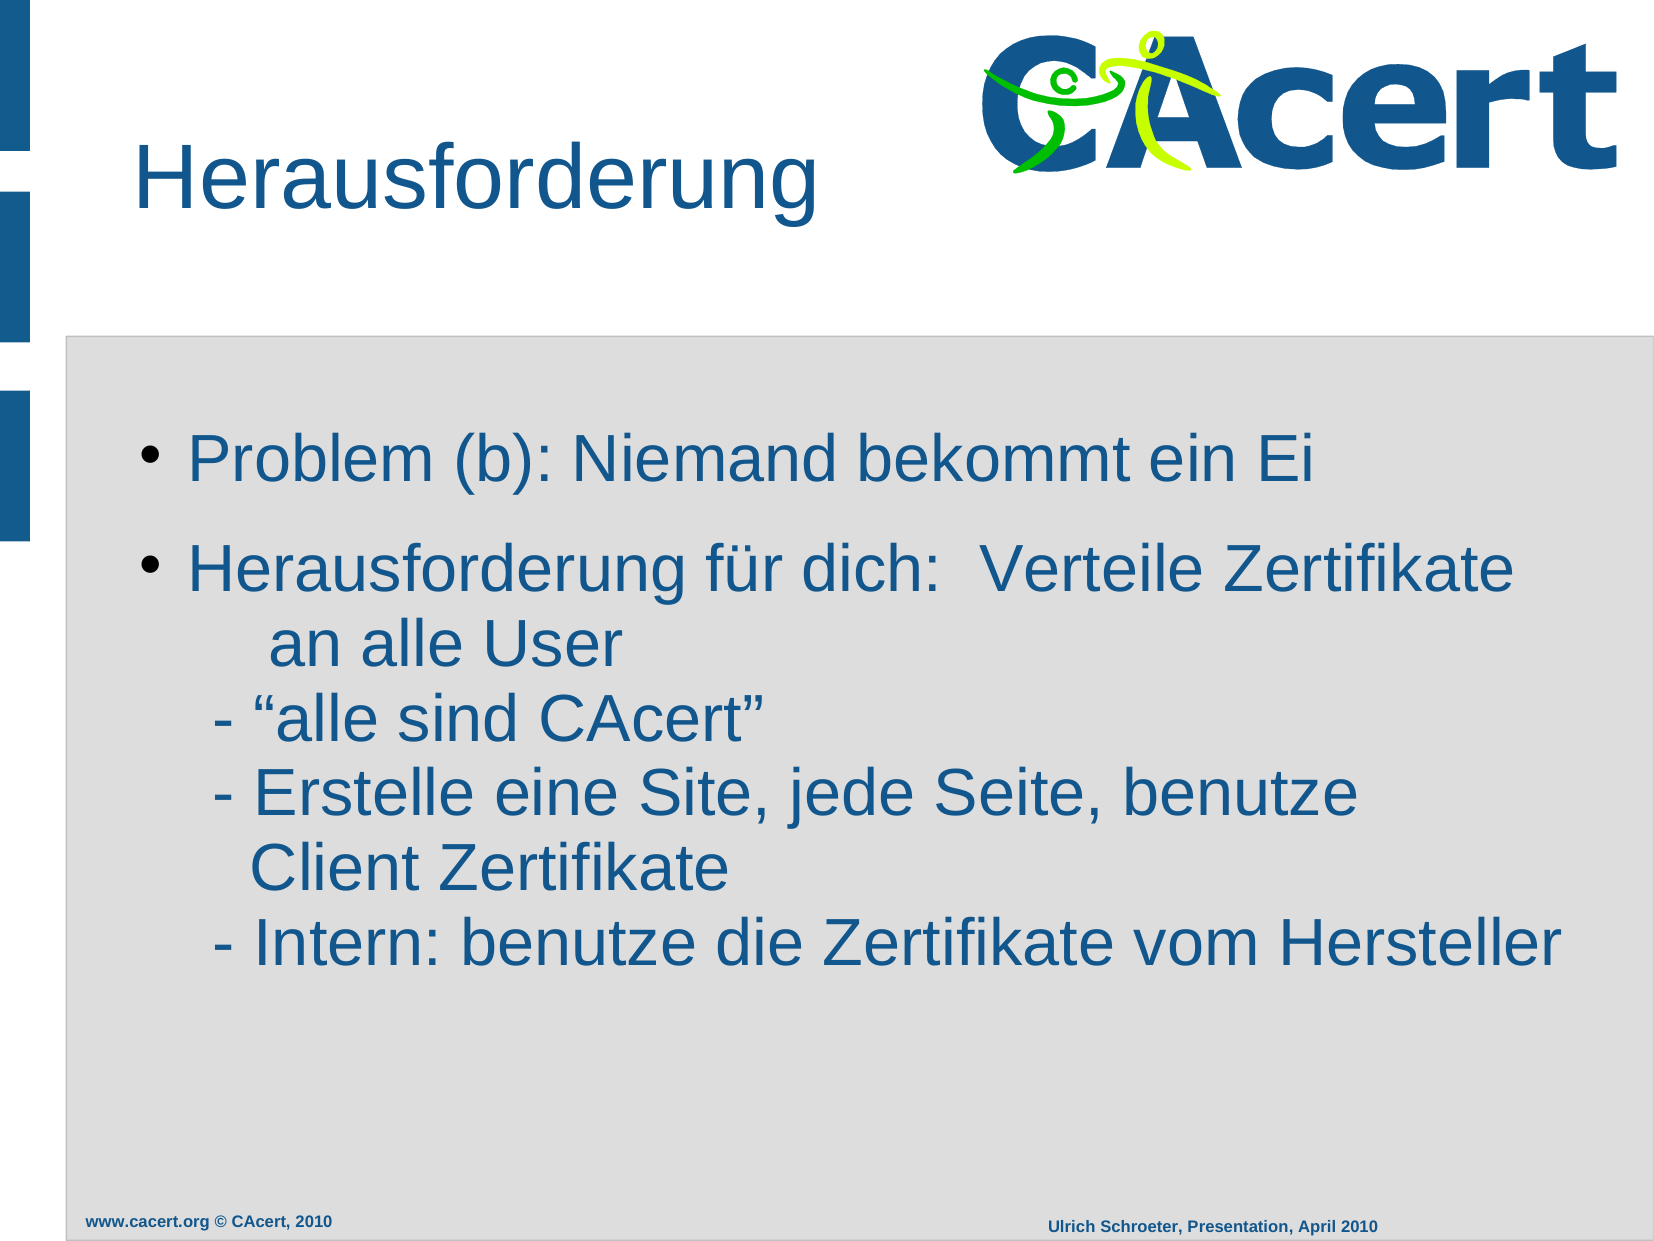

Herausforderung
 Problem (b): Niemand bekommt ein Ei
 Herausforderung für dich: Verteile Zertifikate
 an alle User
 - “alle sind CAcert”
 - Erstelle eine Site, jede Seite, benutze
 Client Zertifikate
 - Intern: benutze die Zertifikate vom Hersteller